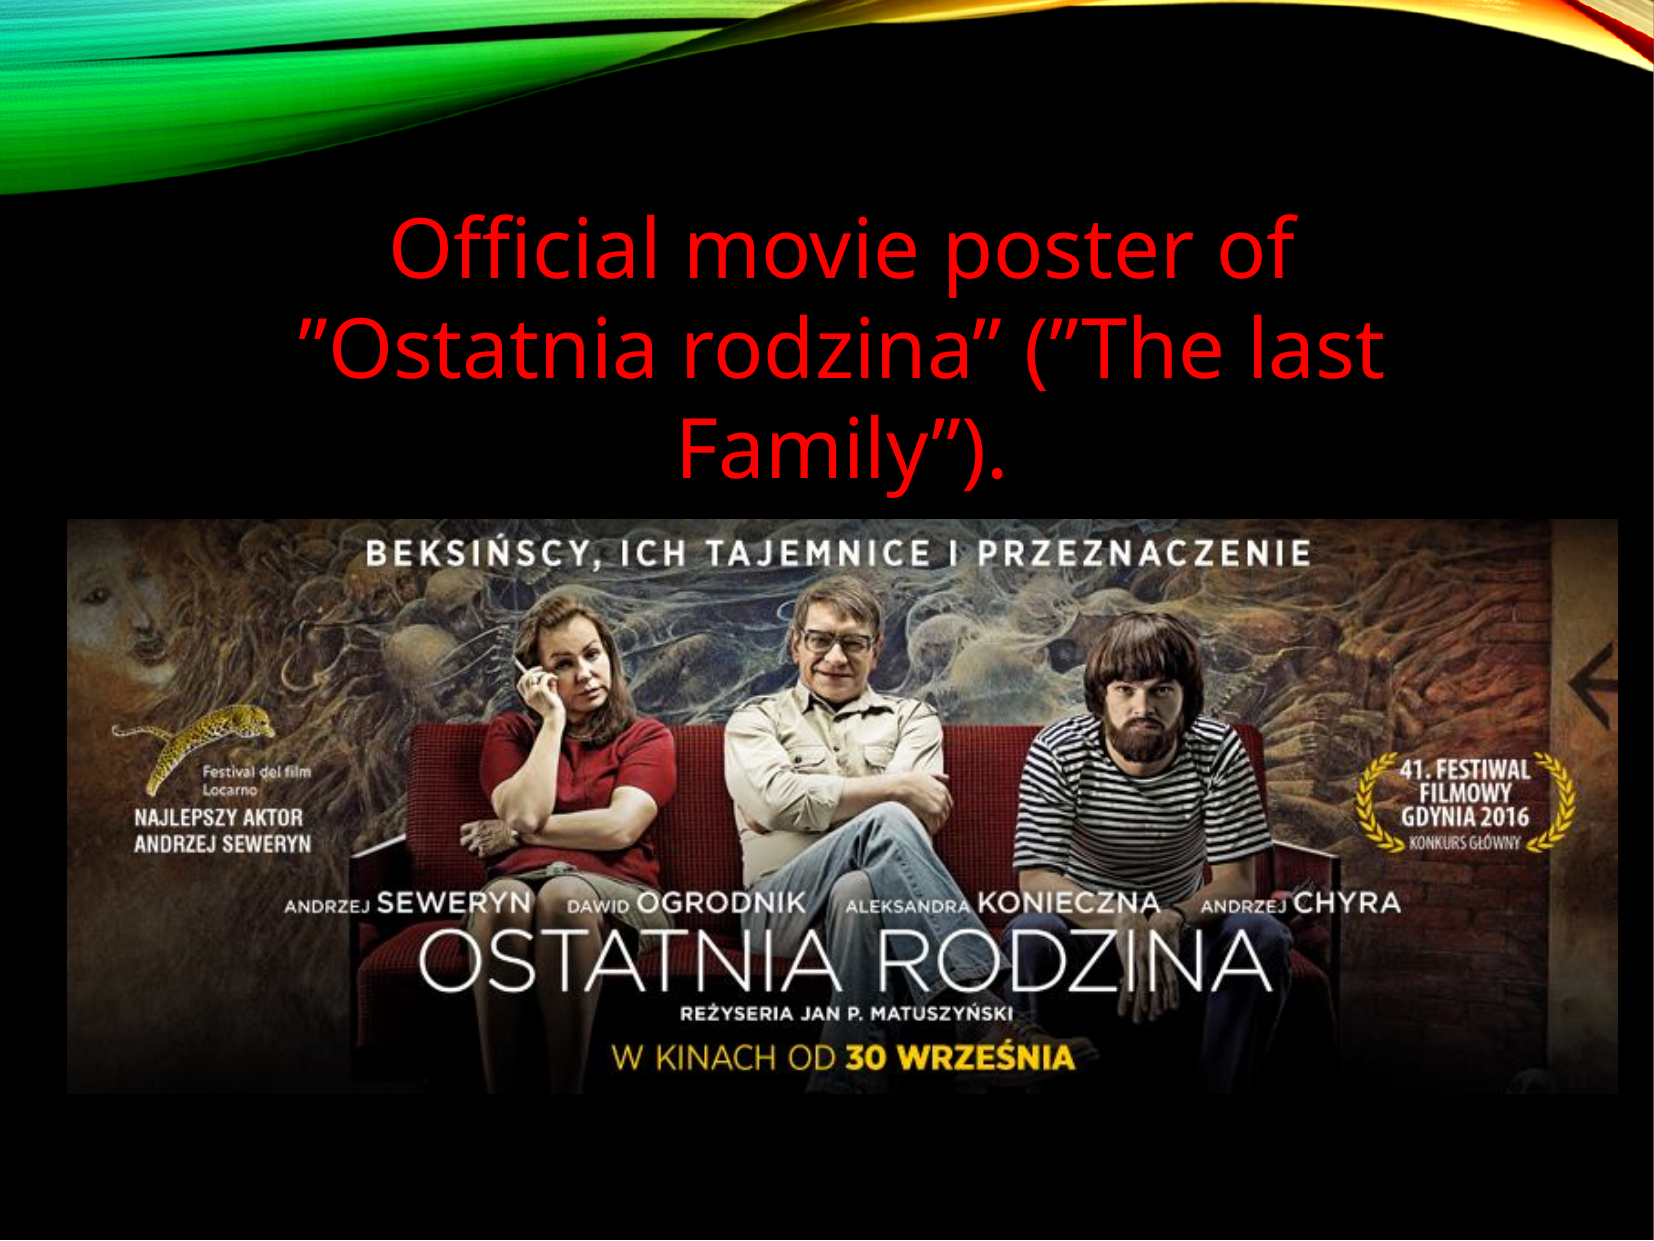

Official movie poster of ”Ostatnia rodzina” (”The last Family”).